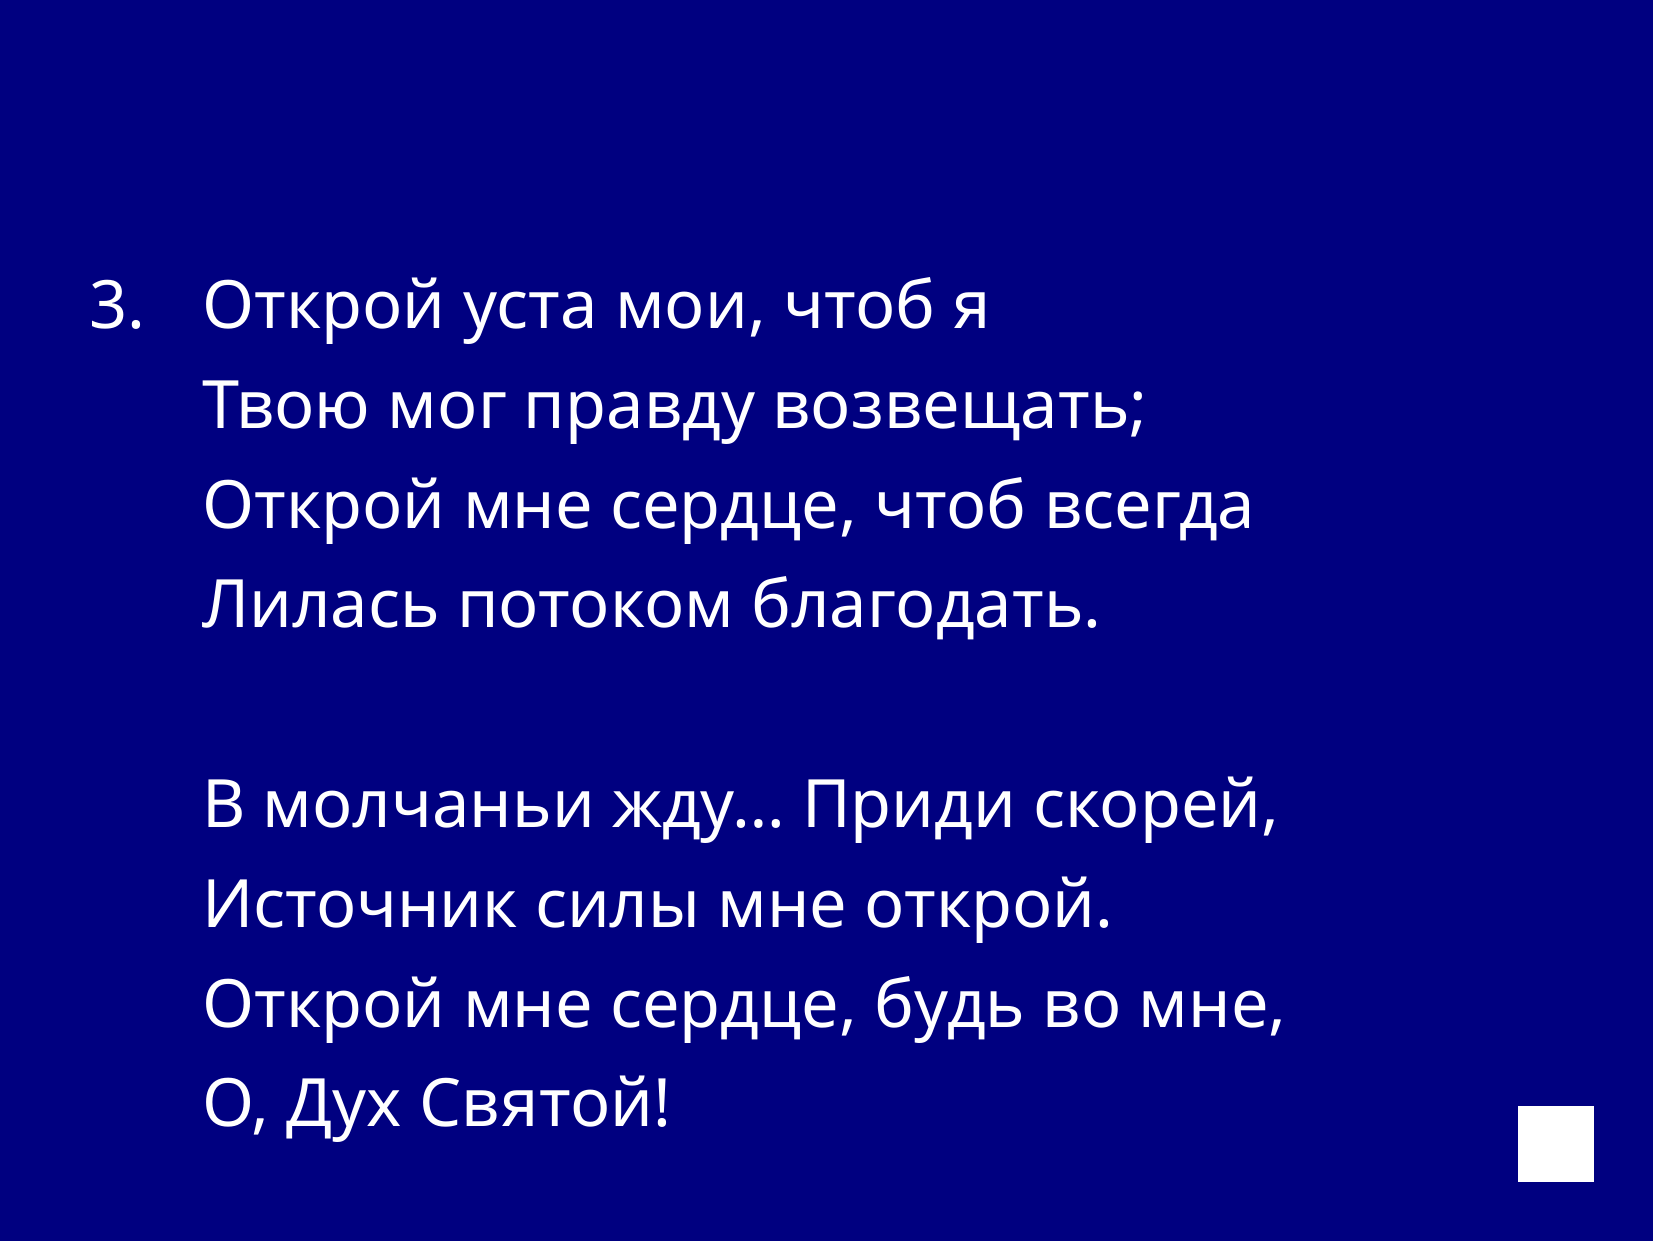

3.	Открой уста мои, чтоб я
	Твою мог правду возвещать;
	Открой мне сердце, чтоб всегда
	Лилась потоком благодать.
	В молчаньи жду… Приди скорей,
	Источник силы мне открой.
	Открой мне сердце, будь во мне,
	О, Дух Святой!